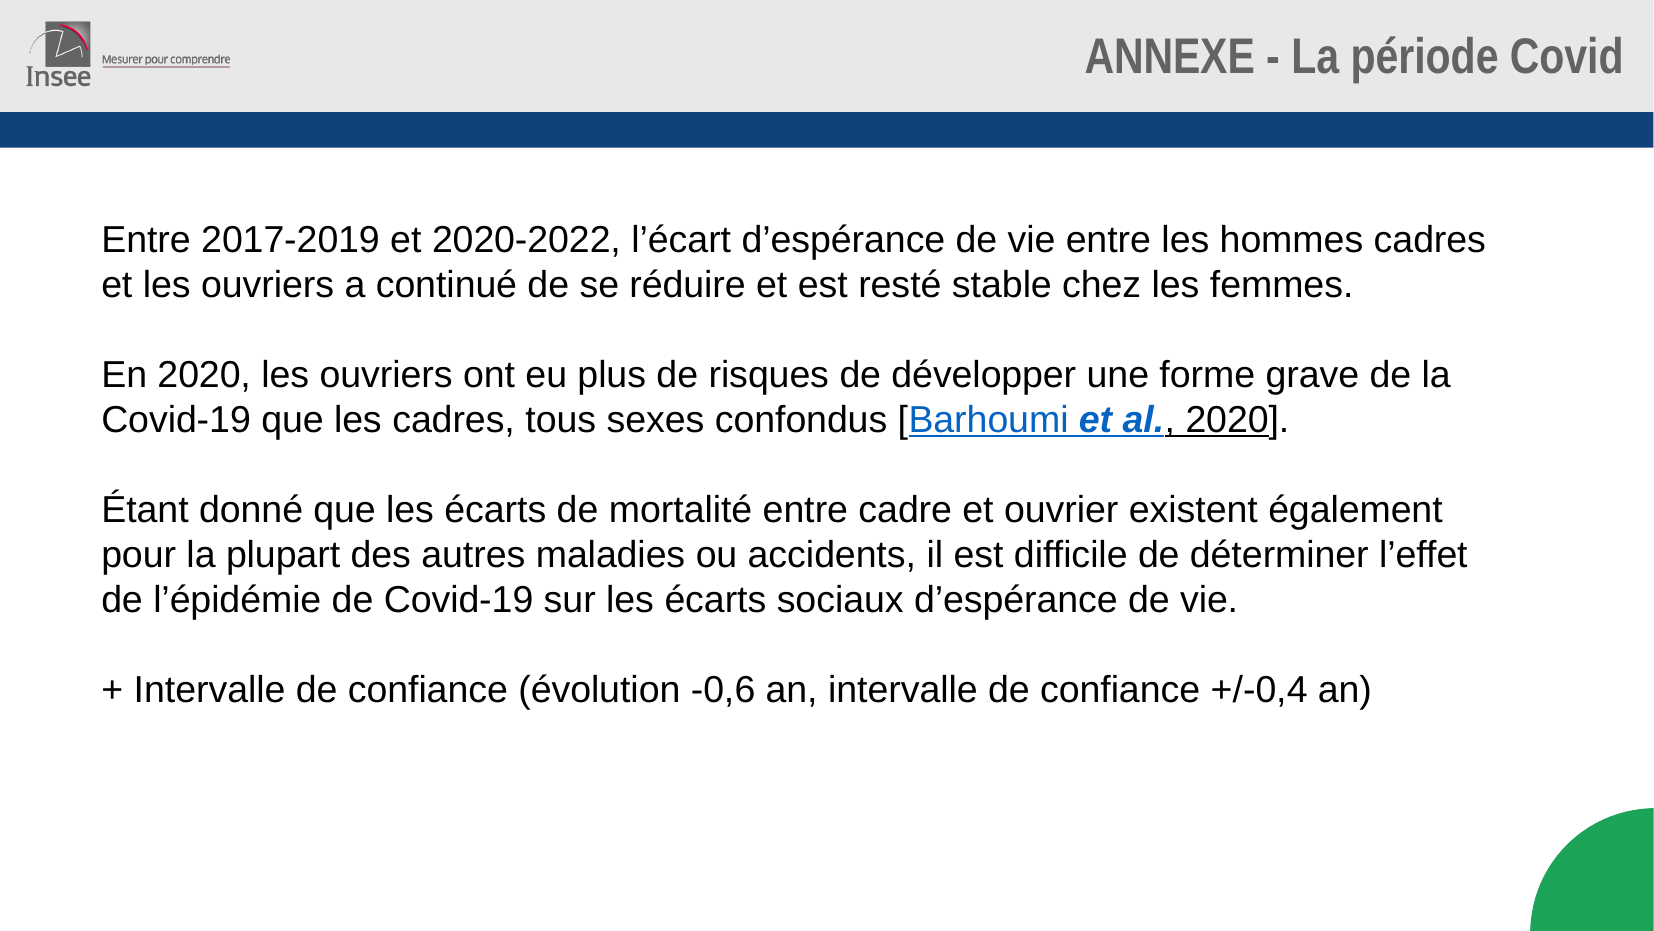

ANNEXE - La période Covid
Entre 2017-2019 et 2020-2022, l’écart d’espérance de vie entre les hommes cadres et les ouvriers a continué de se réduire et est resté stable chez les femmes.
En 2020, les ouvriers ont eu plus de risques de développer une forme grave de la Covid-19 que les cadres, tous sexes confondus [Barhoumi et al., 2020].
Étant donné que les écarts de mortalité entre cadre et ouvrier existent également pour la plupart des autres maladies ou accidents, il est difficile de déterminer l’effet de l’épidémie de Covid-19 sur les écarts sociaux d’espérance de vie.
+ Intervalle de confiance (évolution -0,6 an, intervalle de confiance +/-0,4 an)